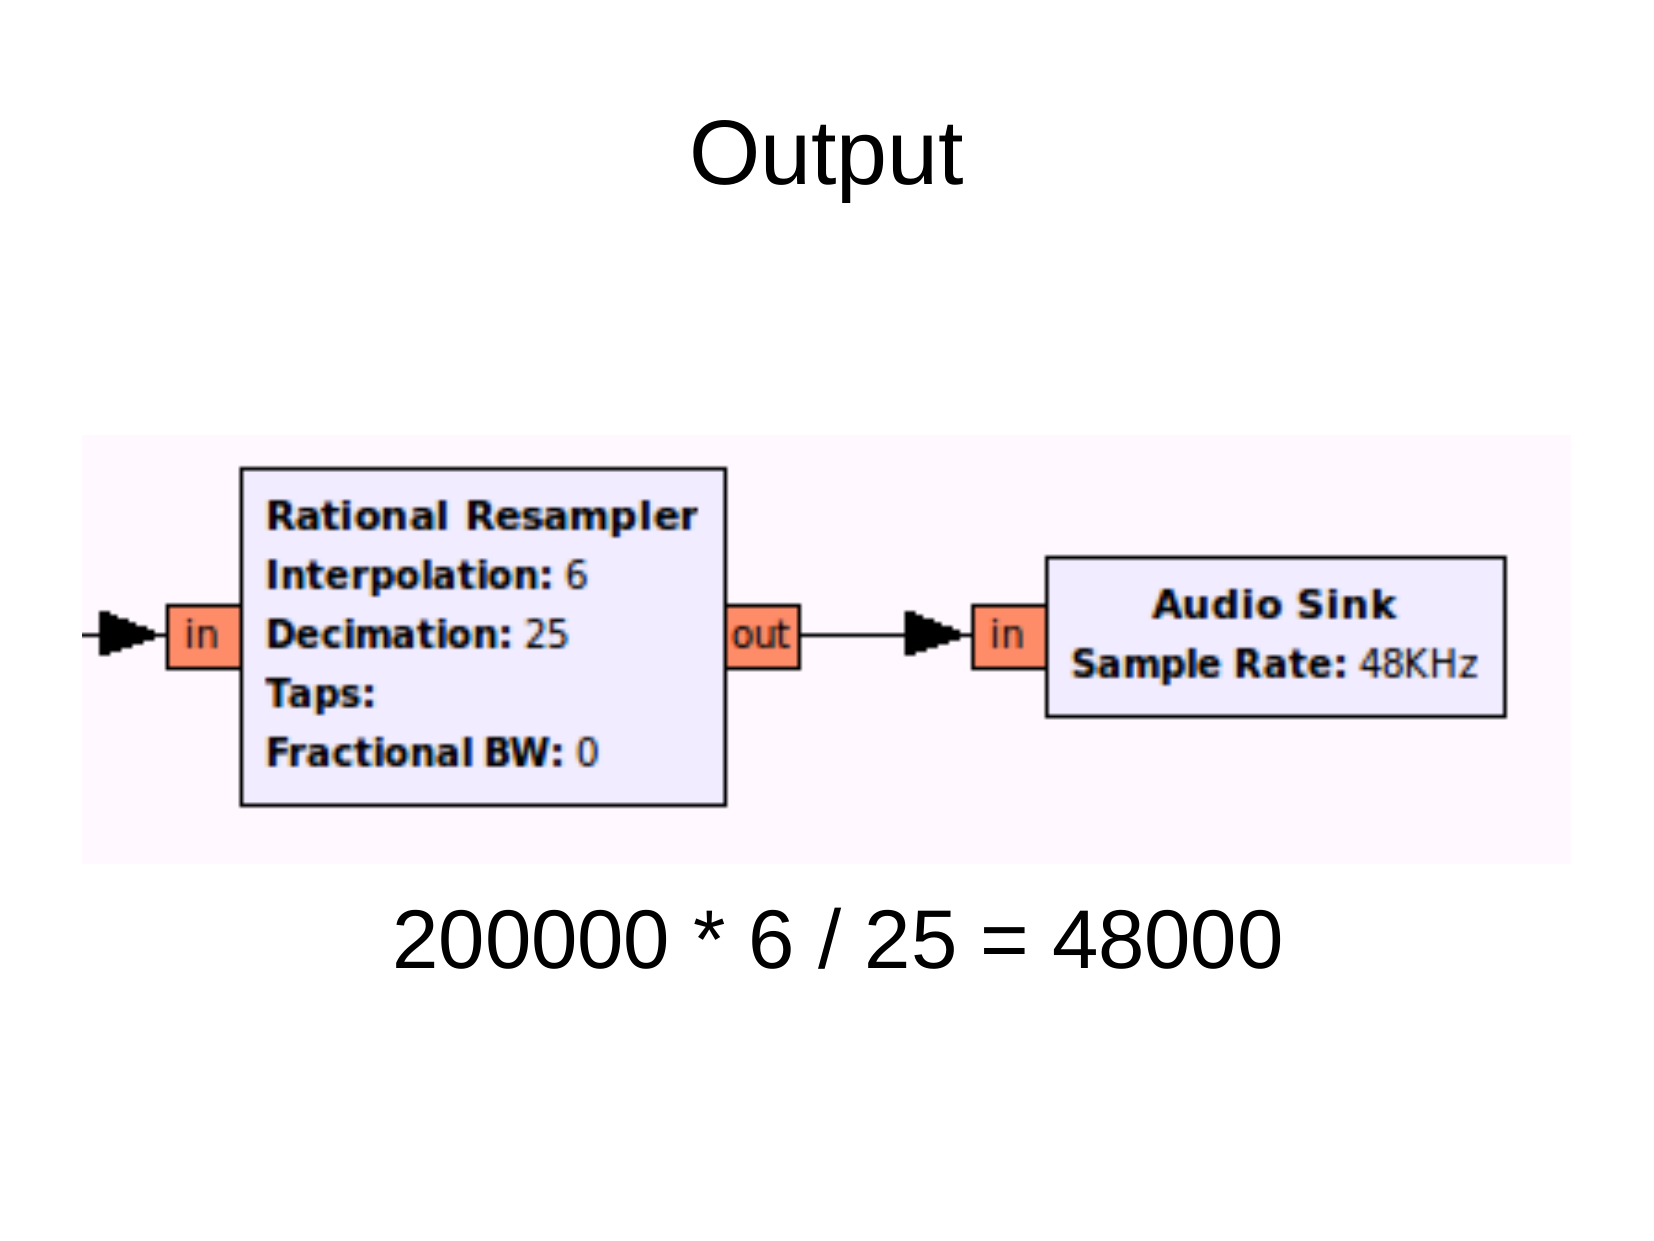

# Output
200000 * 6 / 25 = 48000